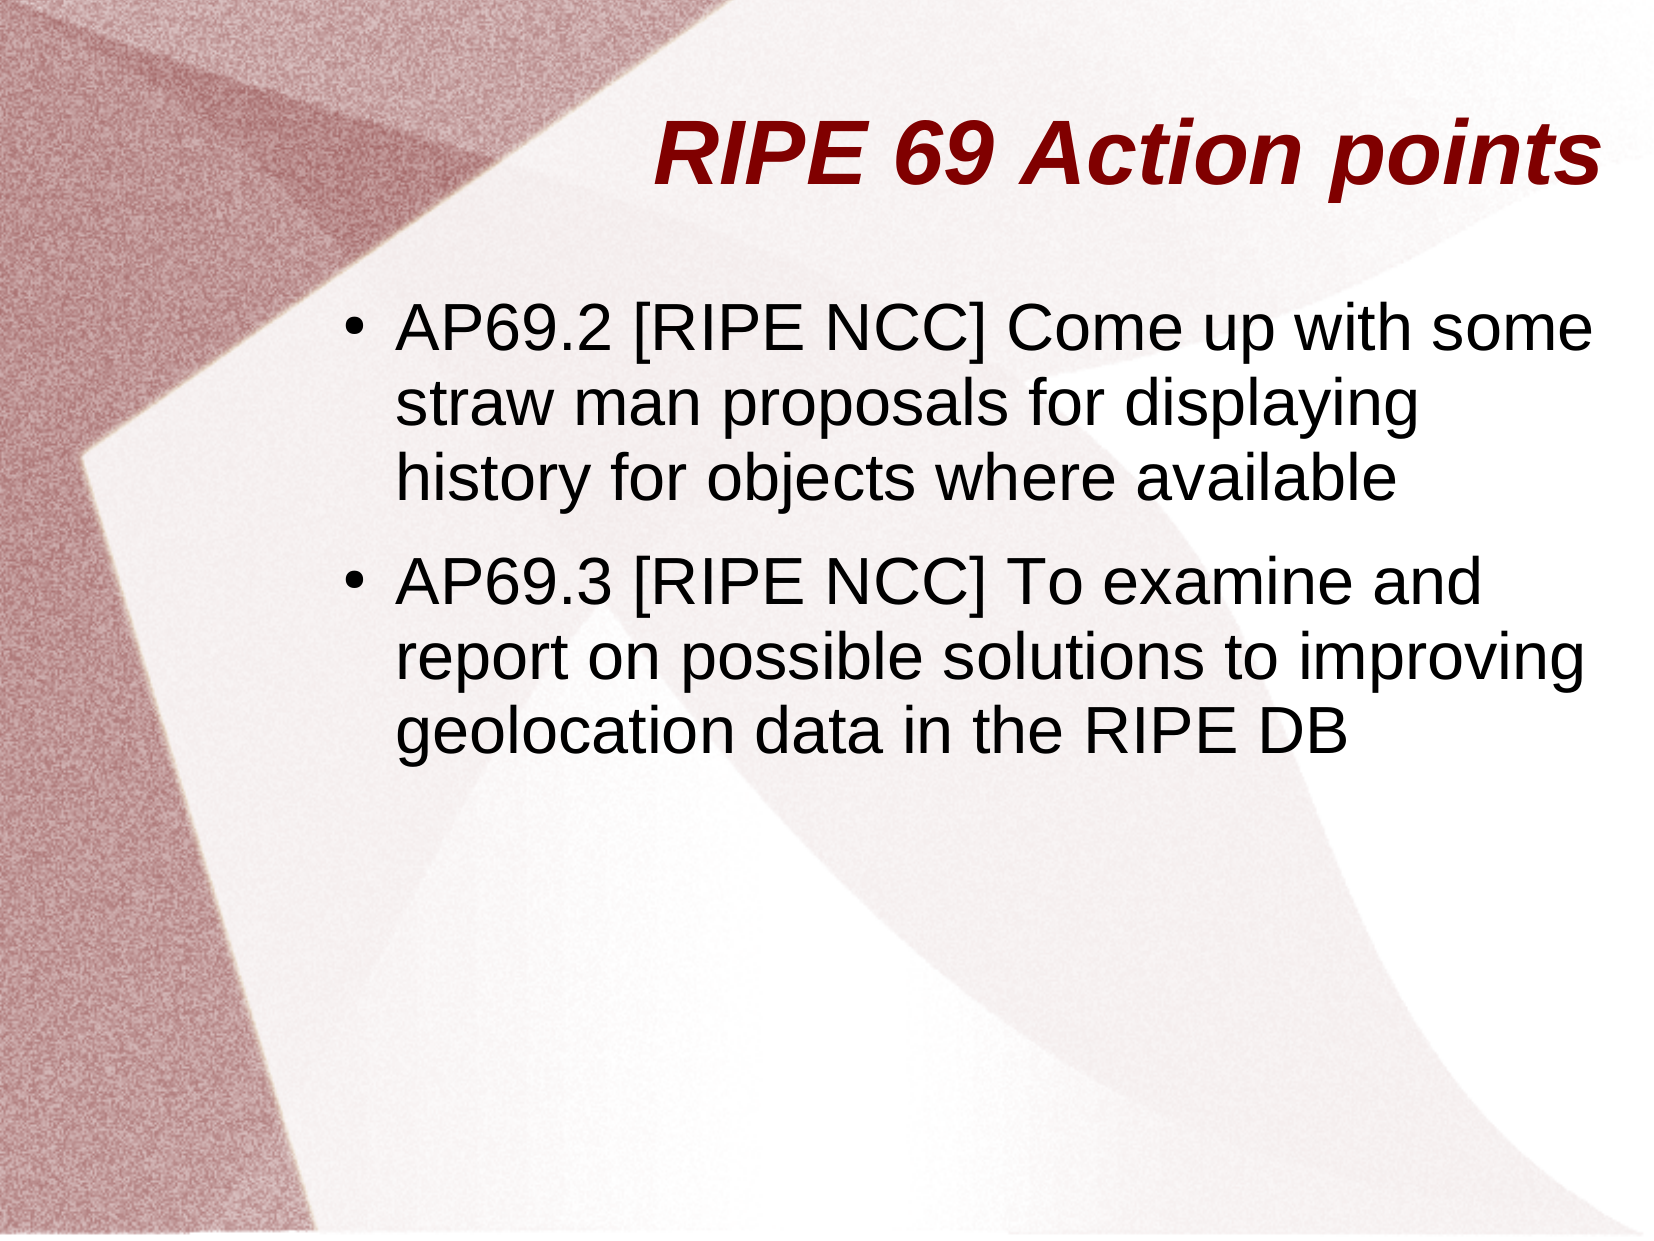

# RIPE 69 Action points
AP69.2 [RIPE NCC] Come up with some straw man proposals for displaying history for objects where available
AP69.3 [RIPE NCC] To examine and report on possible solutions to improving geolocation data in the RIPE DB